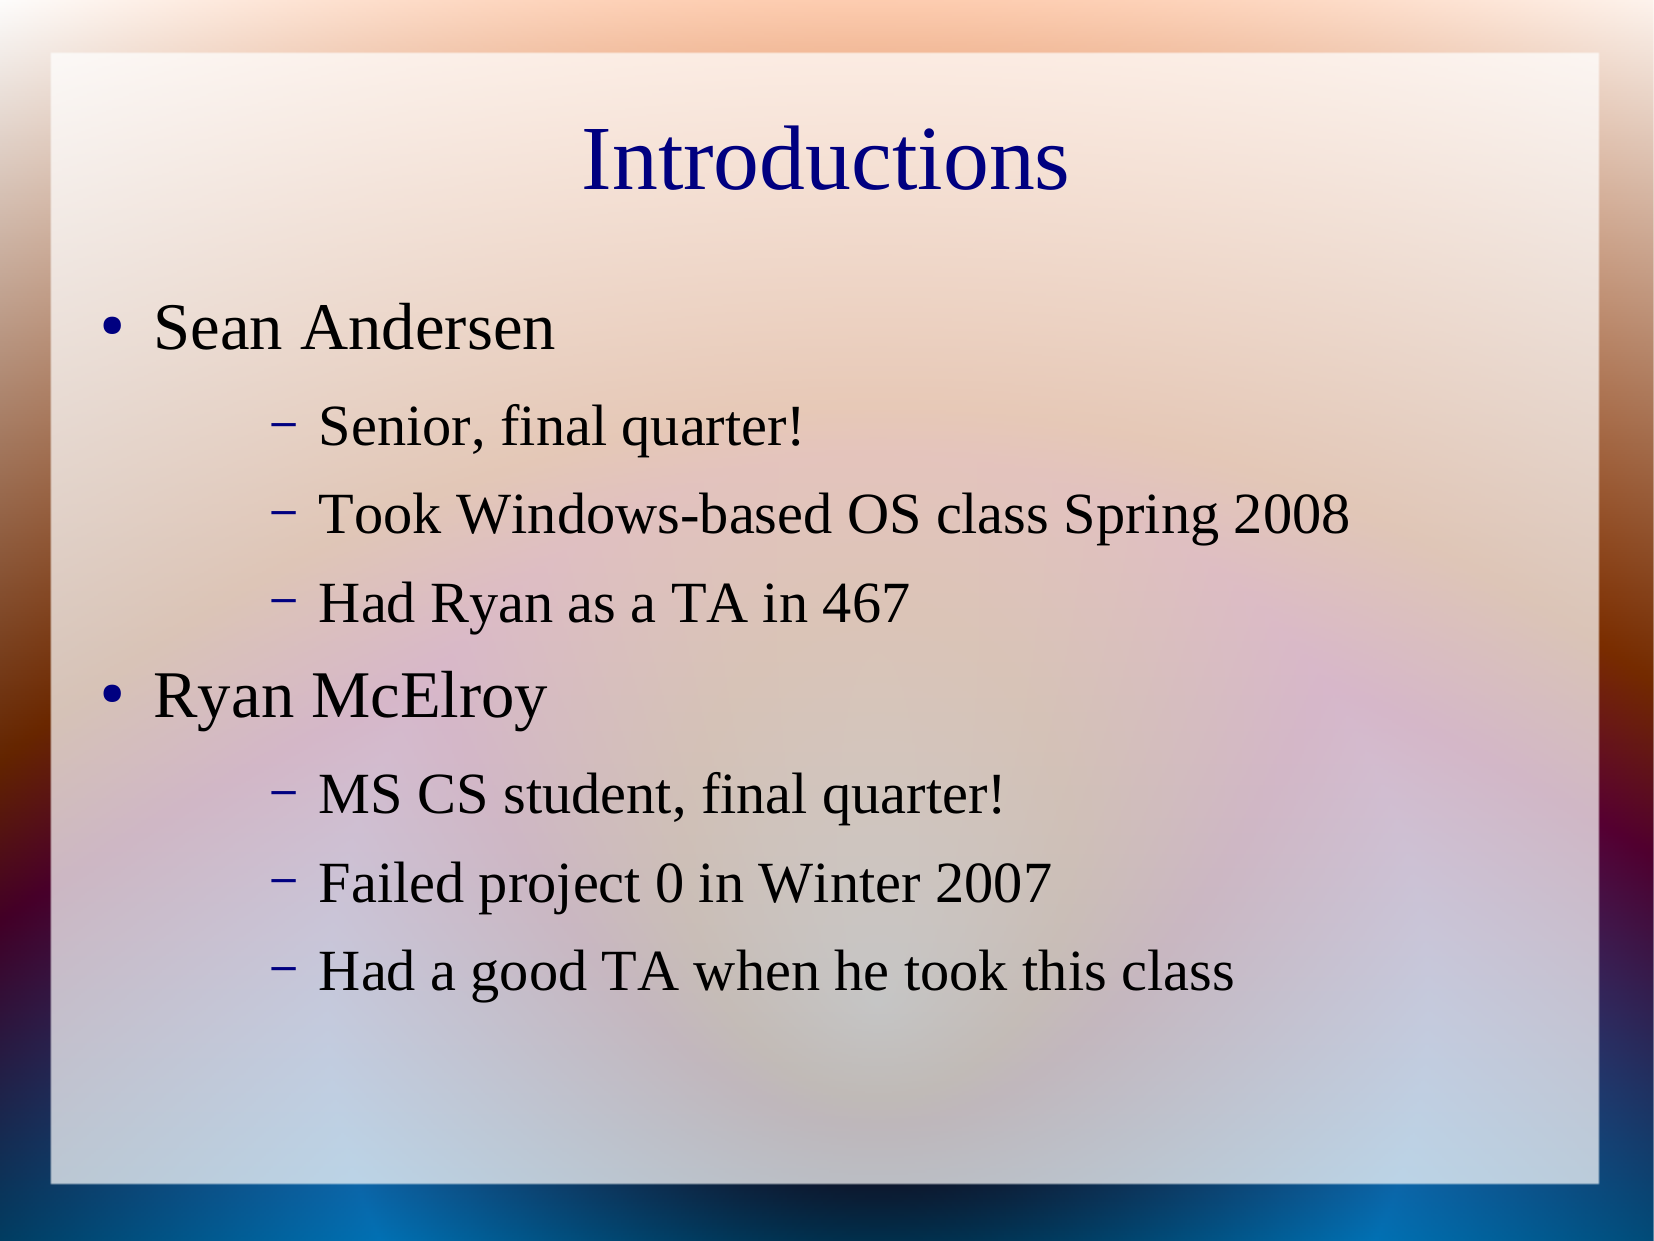

# Introductions
Sean Andersen
Senior, final quarter!
Took Windows-based OS class Spring 2008
Had Ryan as a TA in 467
Ryan McElroy
MS CS student, final quarter!
Failed project 0 in Winter 2007
Had a good TA when he took this class